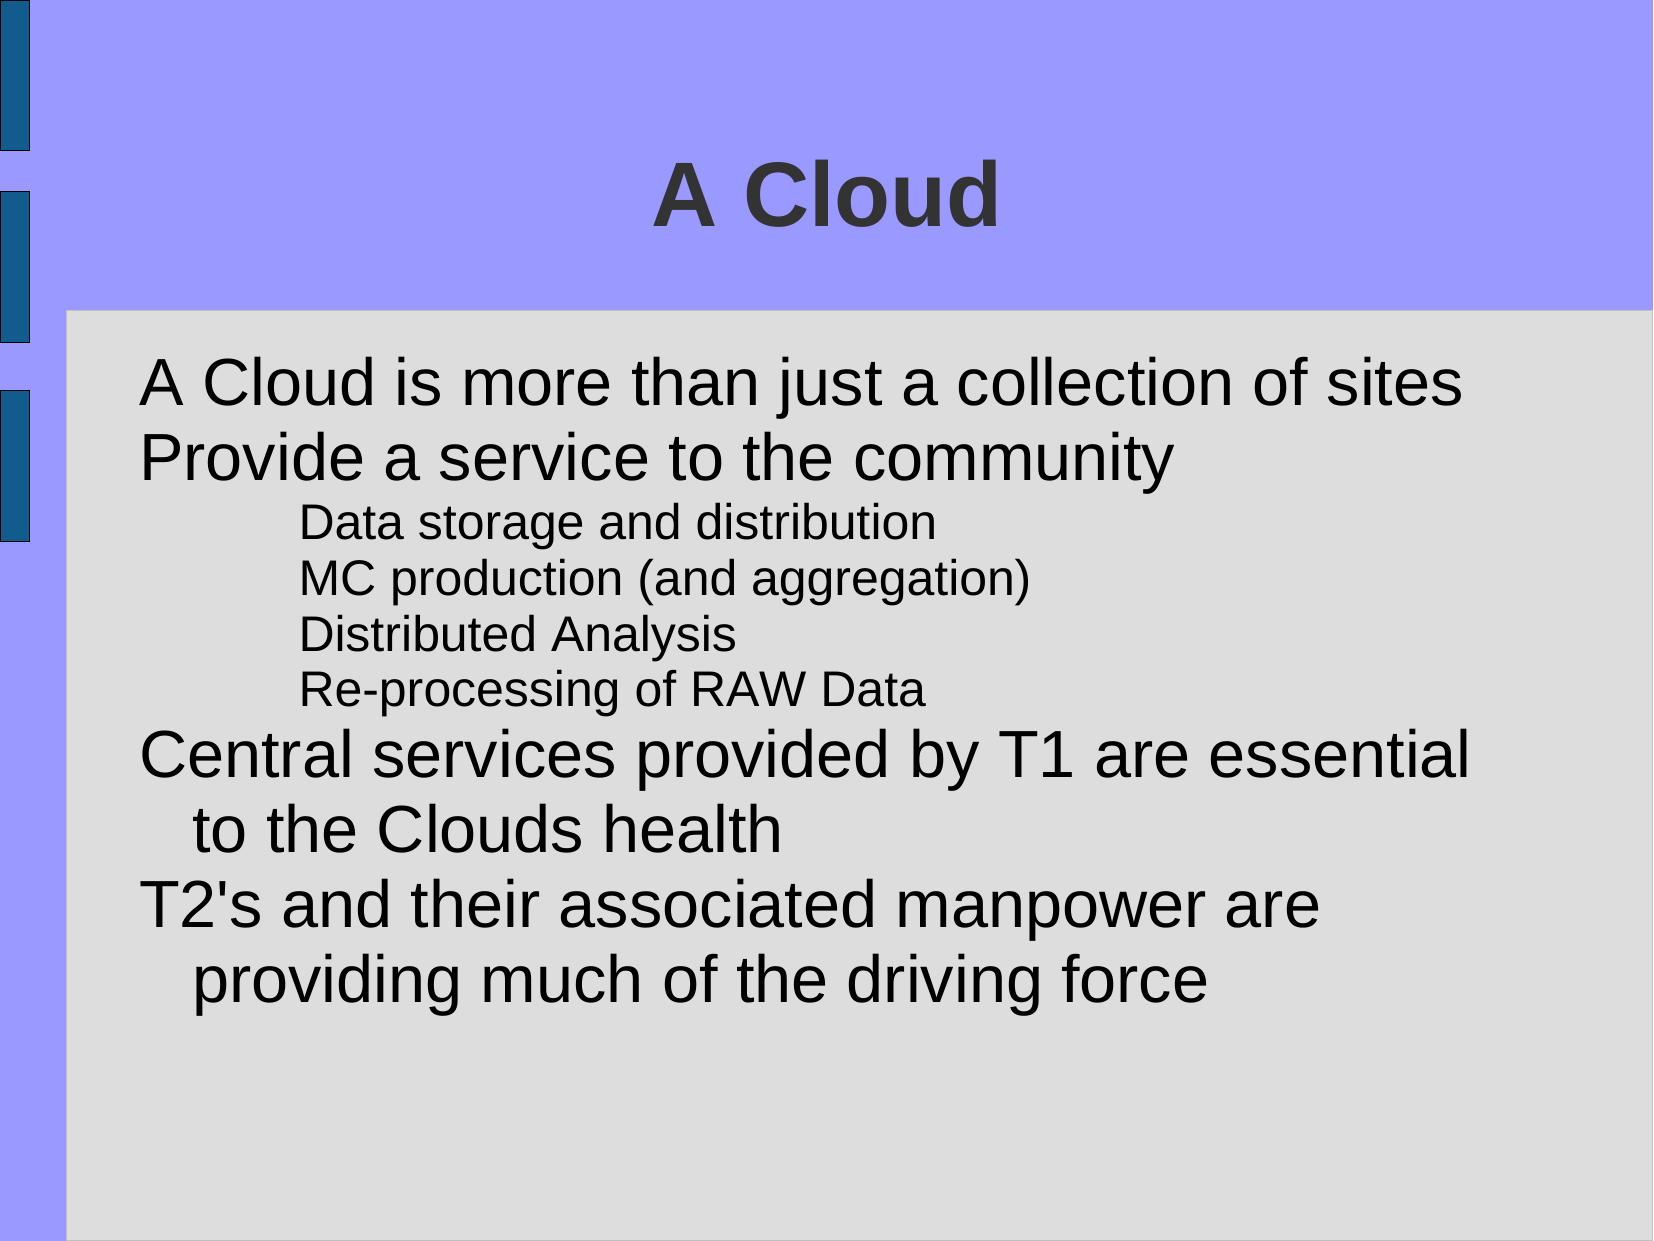

# A Cloud
A Cloud is more than just a collection of sites
Provide a service to the community
Data storage and distribution
MC production (and aggregation)
Distributed Analysis
Re-processing of RAW Data
Central services provided by T1 are essential to the Clouds health
T2's and their associated manpower are providing much of the driving force